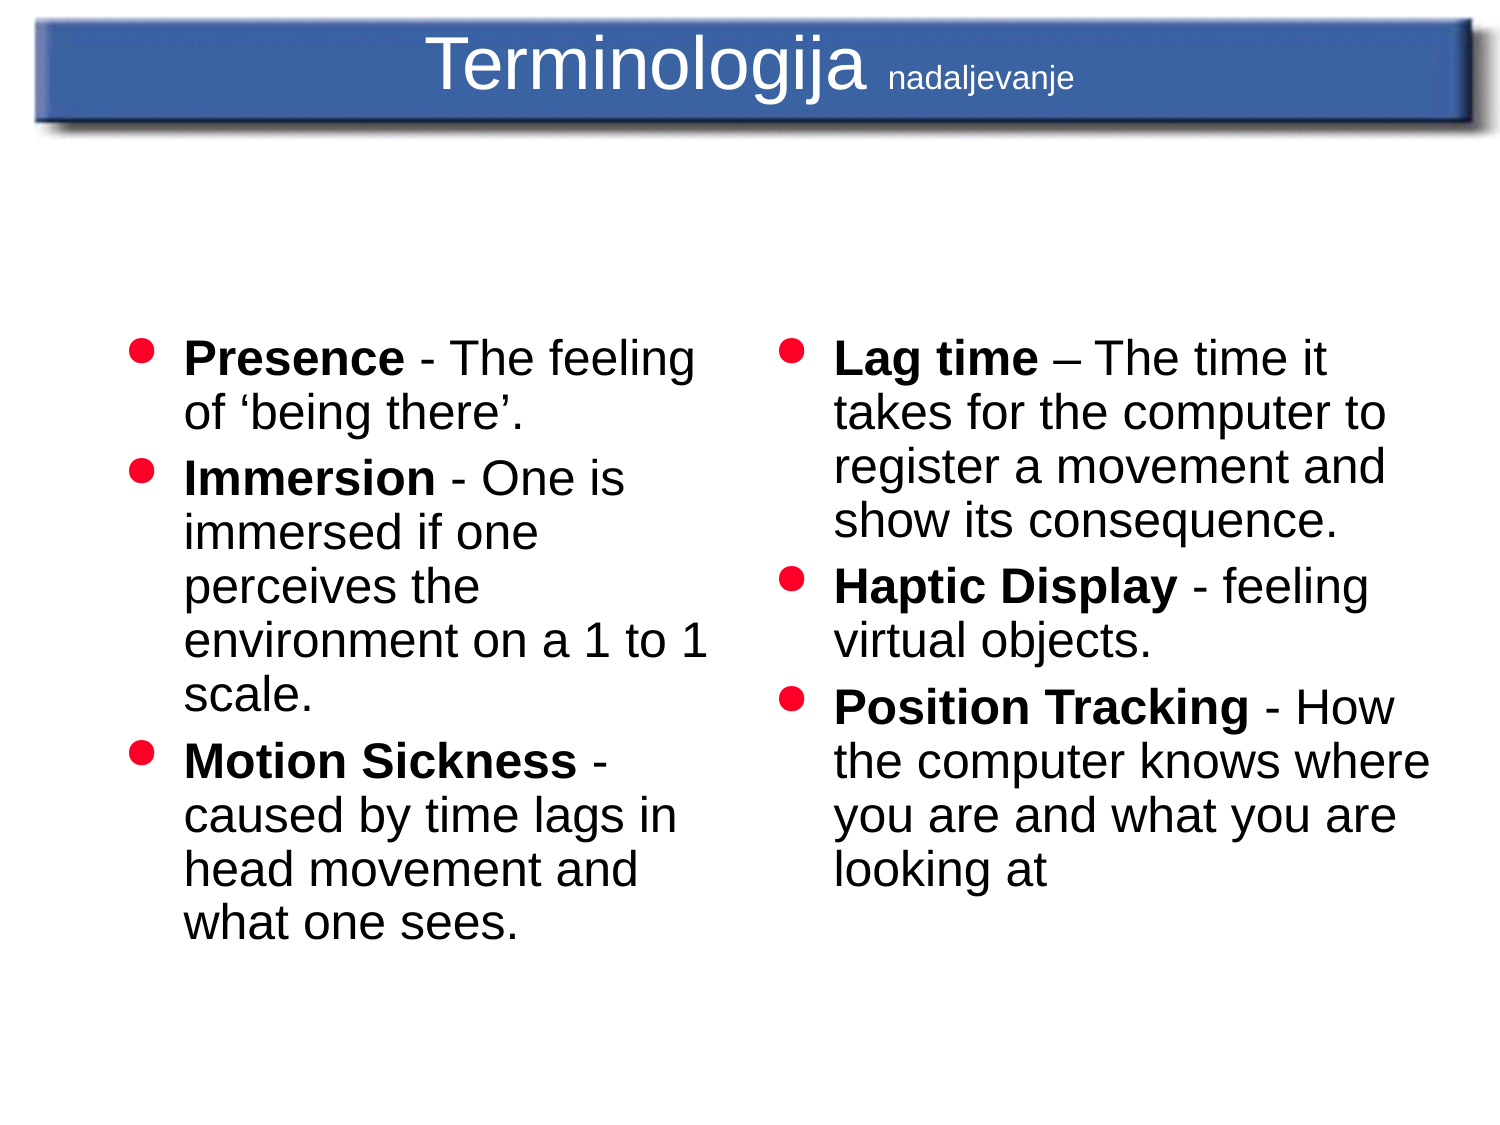

# Terminologija nadaljevanje
Presence - The feeling of ‘being there’.
Immersion - One is immersed if one perceives the environment on a 1 to 1 scale.
Motion Sickness - caused by time lags in head movement and what one sees.
Lag time – The time it takes for the computer to register a movement and show its consequence.
Haptic Display - feeling virtual objects.
Position Tracking - How the computer knows where you are and what you are looking at